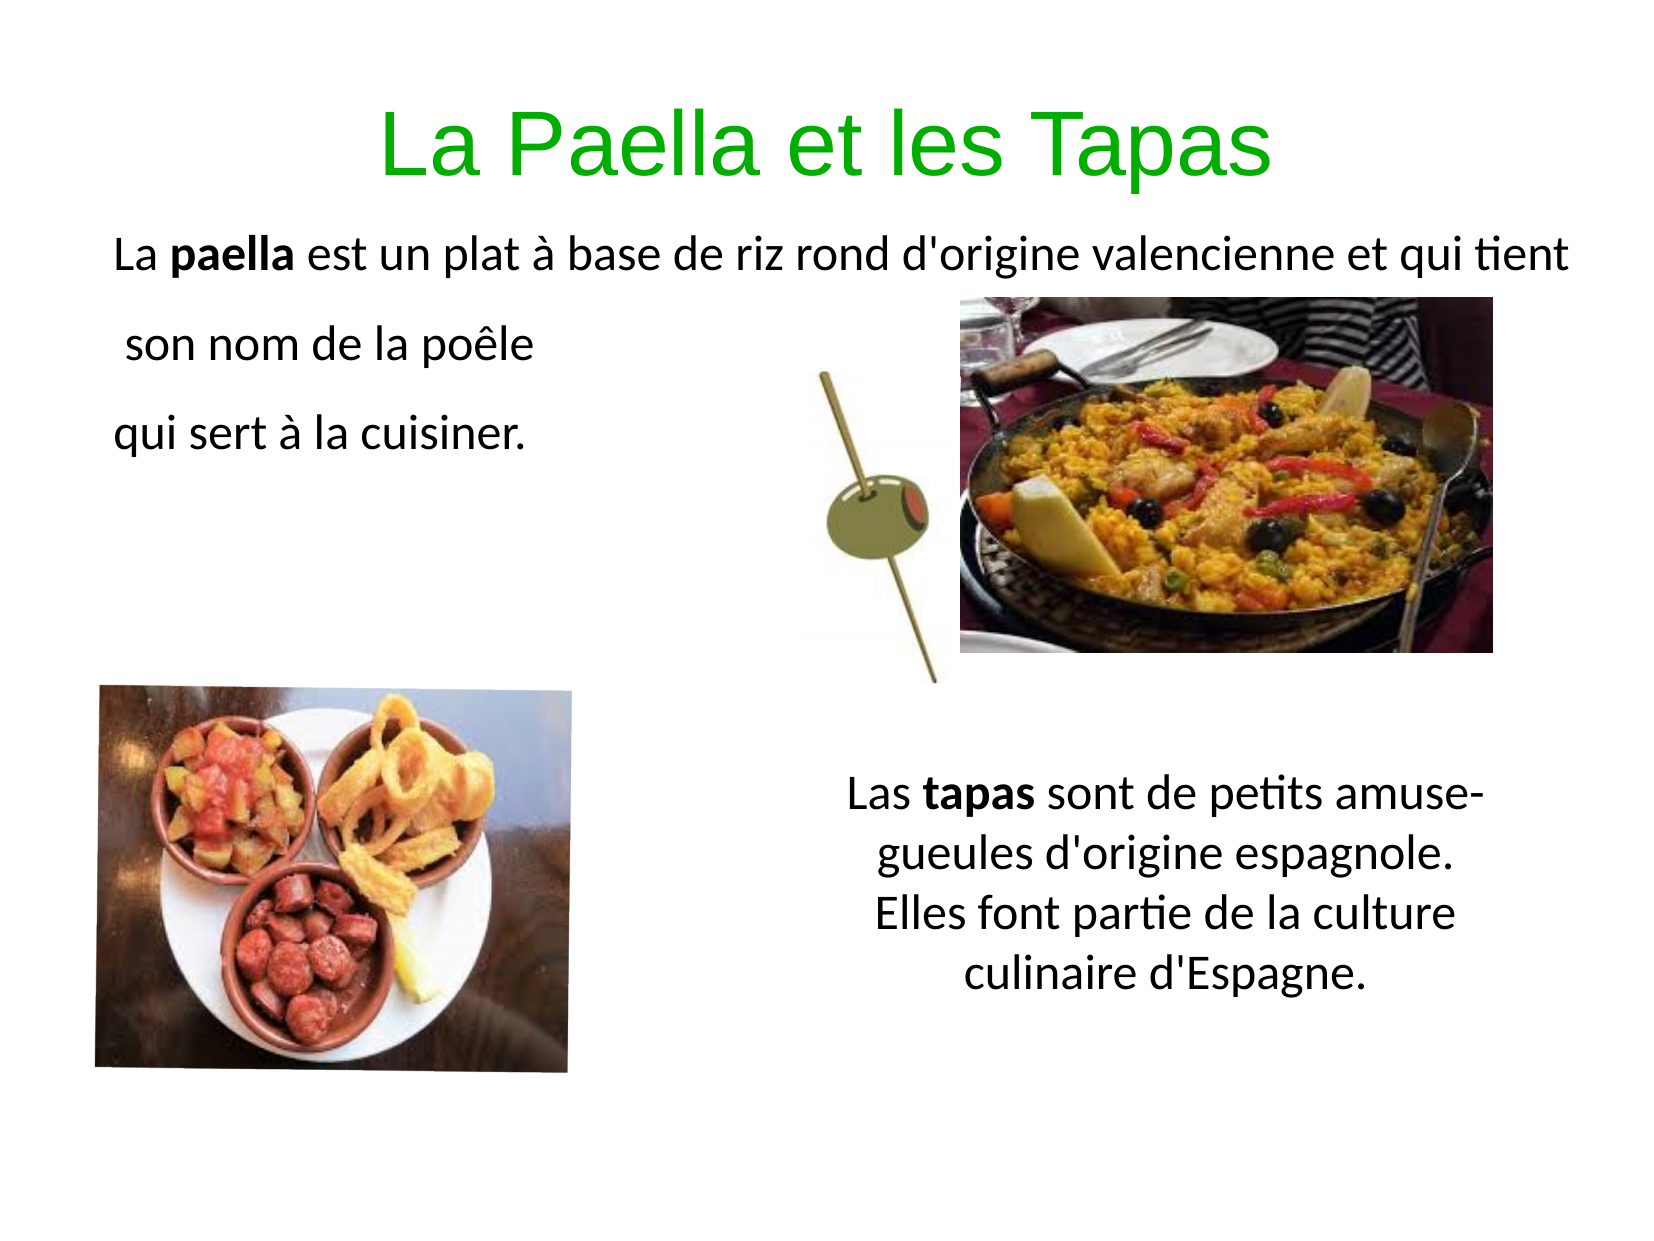

# La Paella et les Tapas
La paella est un plat à base de riz rond d'origine valencienne et qui tient
 son nom de la poêle
qui sert à la cuisiner.
Las tapas sont de petits amuse-gueules d'origine espagnole. Elles font partie de la culture culinaire d'Espagne.